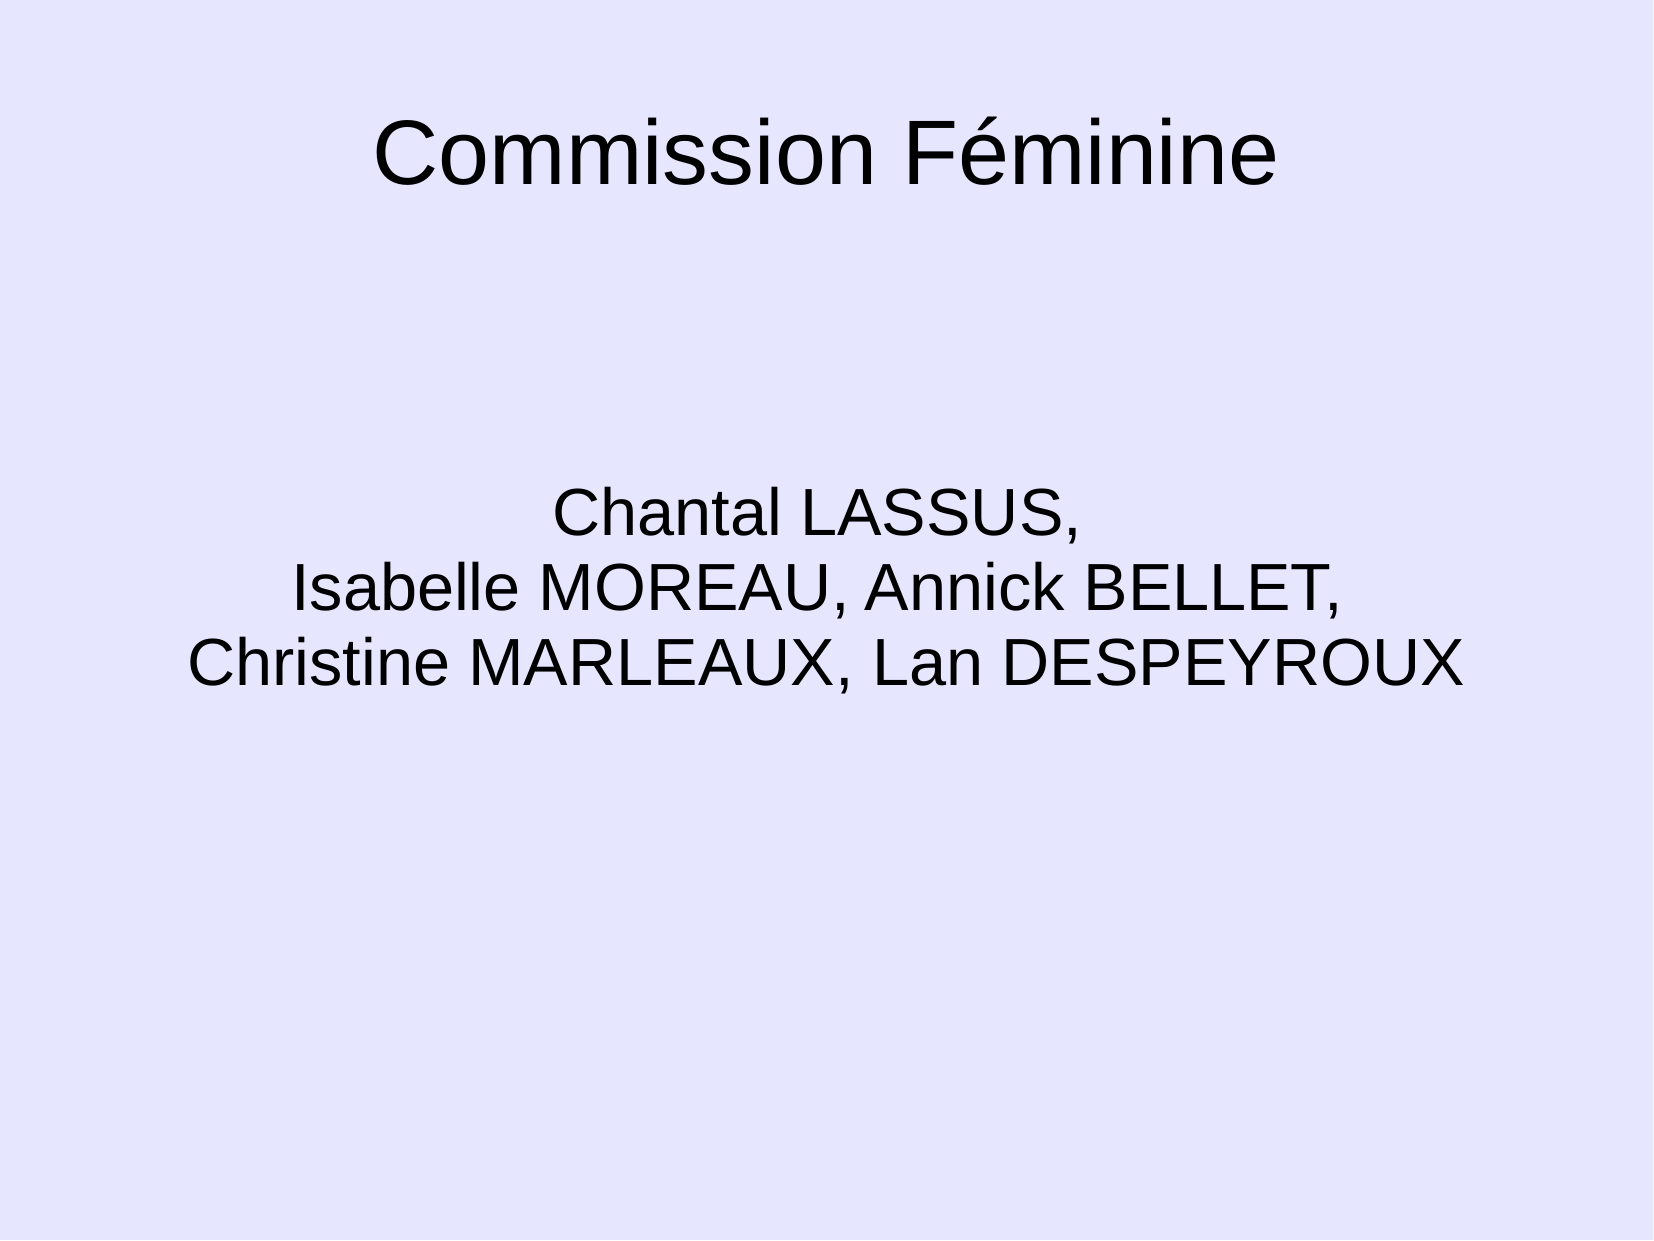

# Commission Féminine
Chantal LASSUS,
Isabelle MOREAU, Annick BELLET,
Christine MARLEAUX, Lan DESPEYROUX